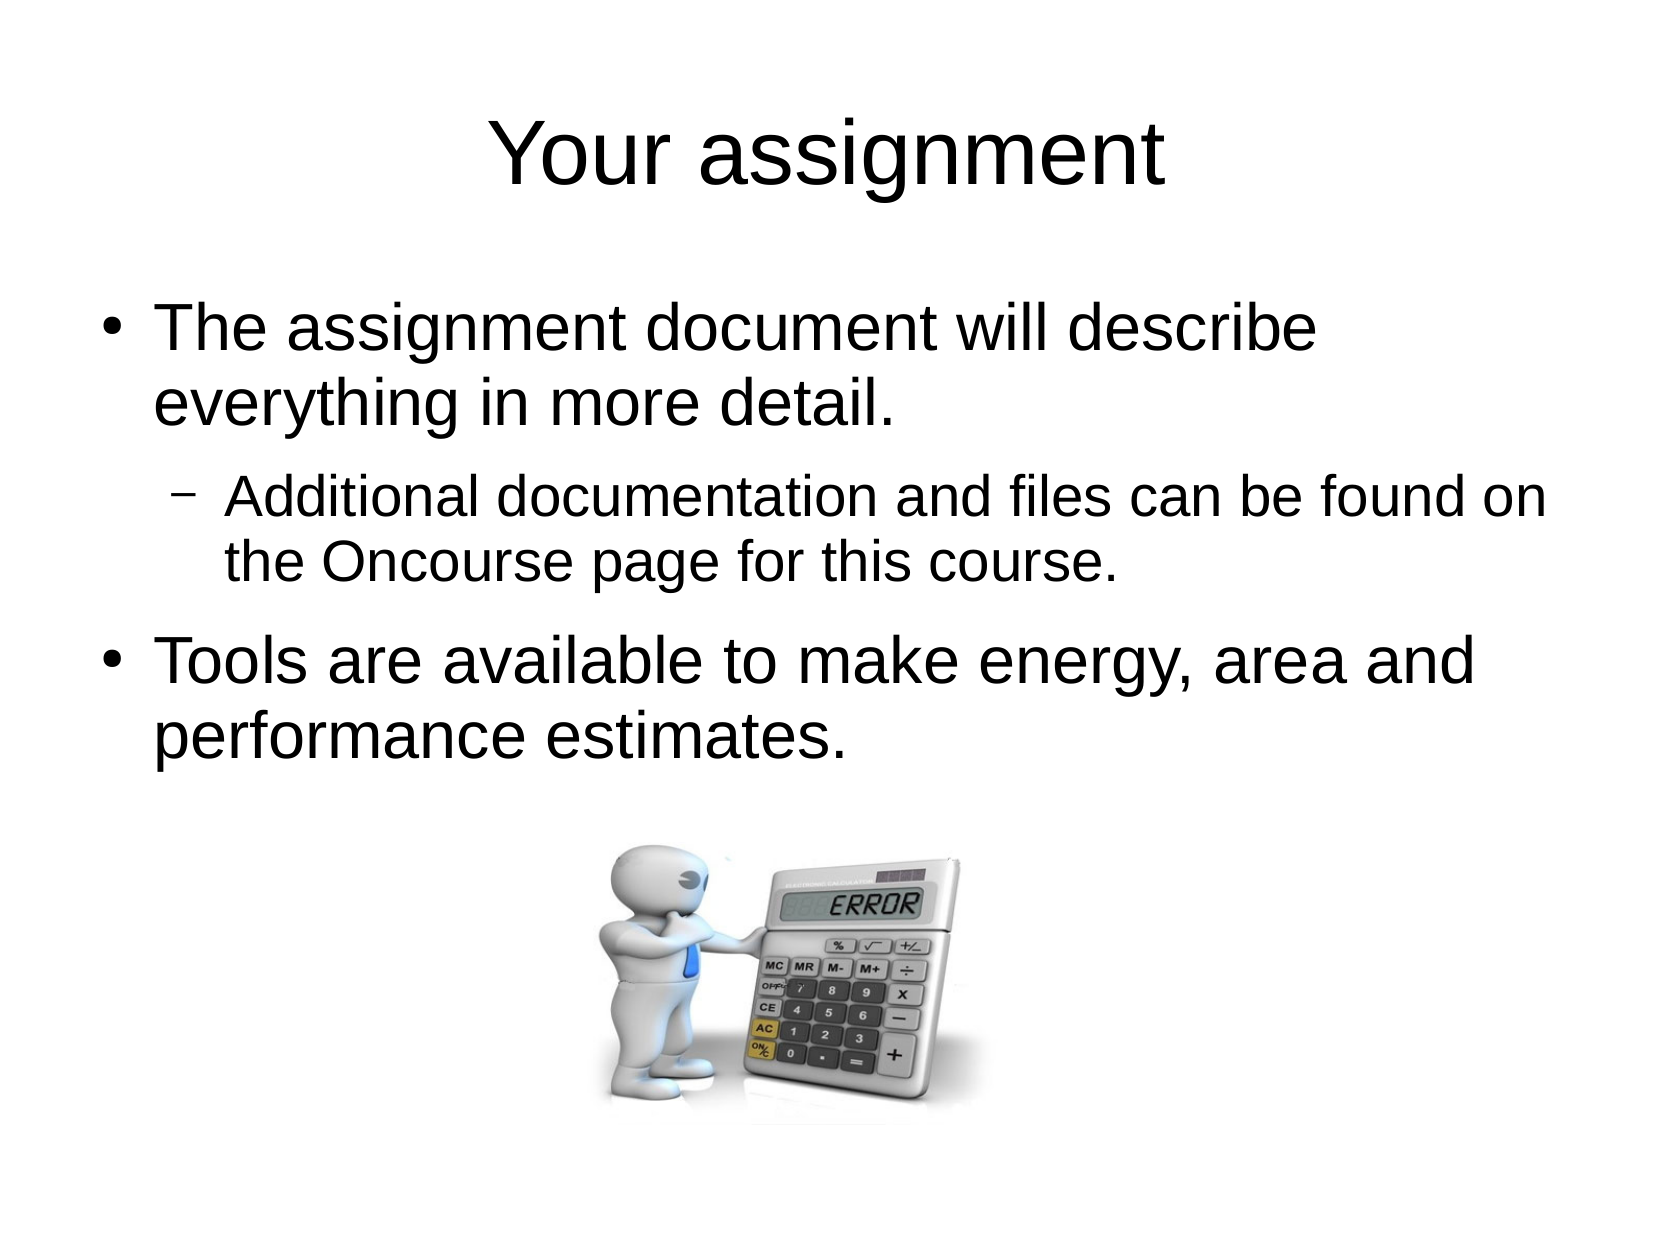

# Your assignment
The assignment document will describe everything in more detail.
Additional documentation and files can be found on the Oncourse page for this course.
Tools are available to make energy, area and performance estimates.